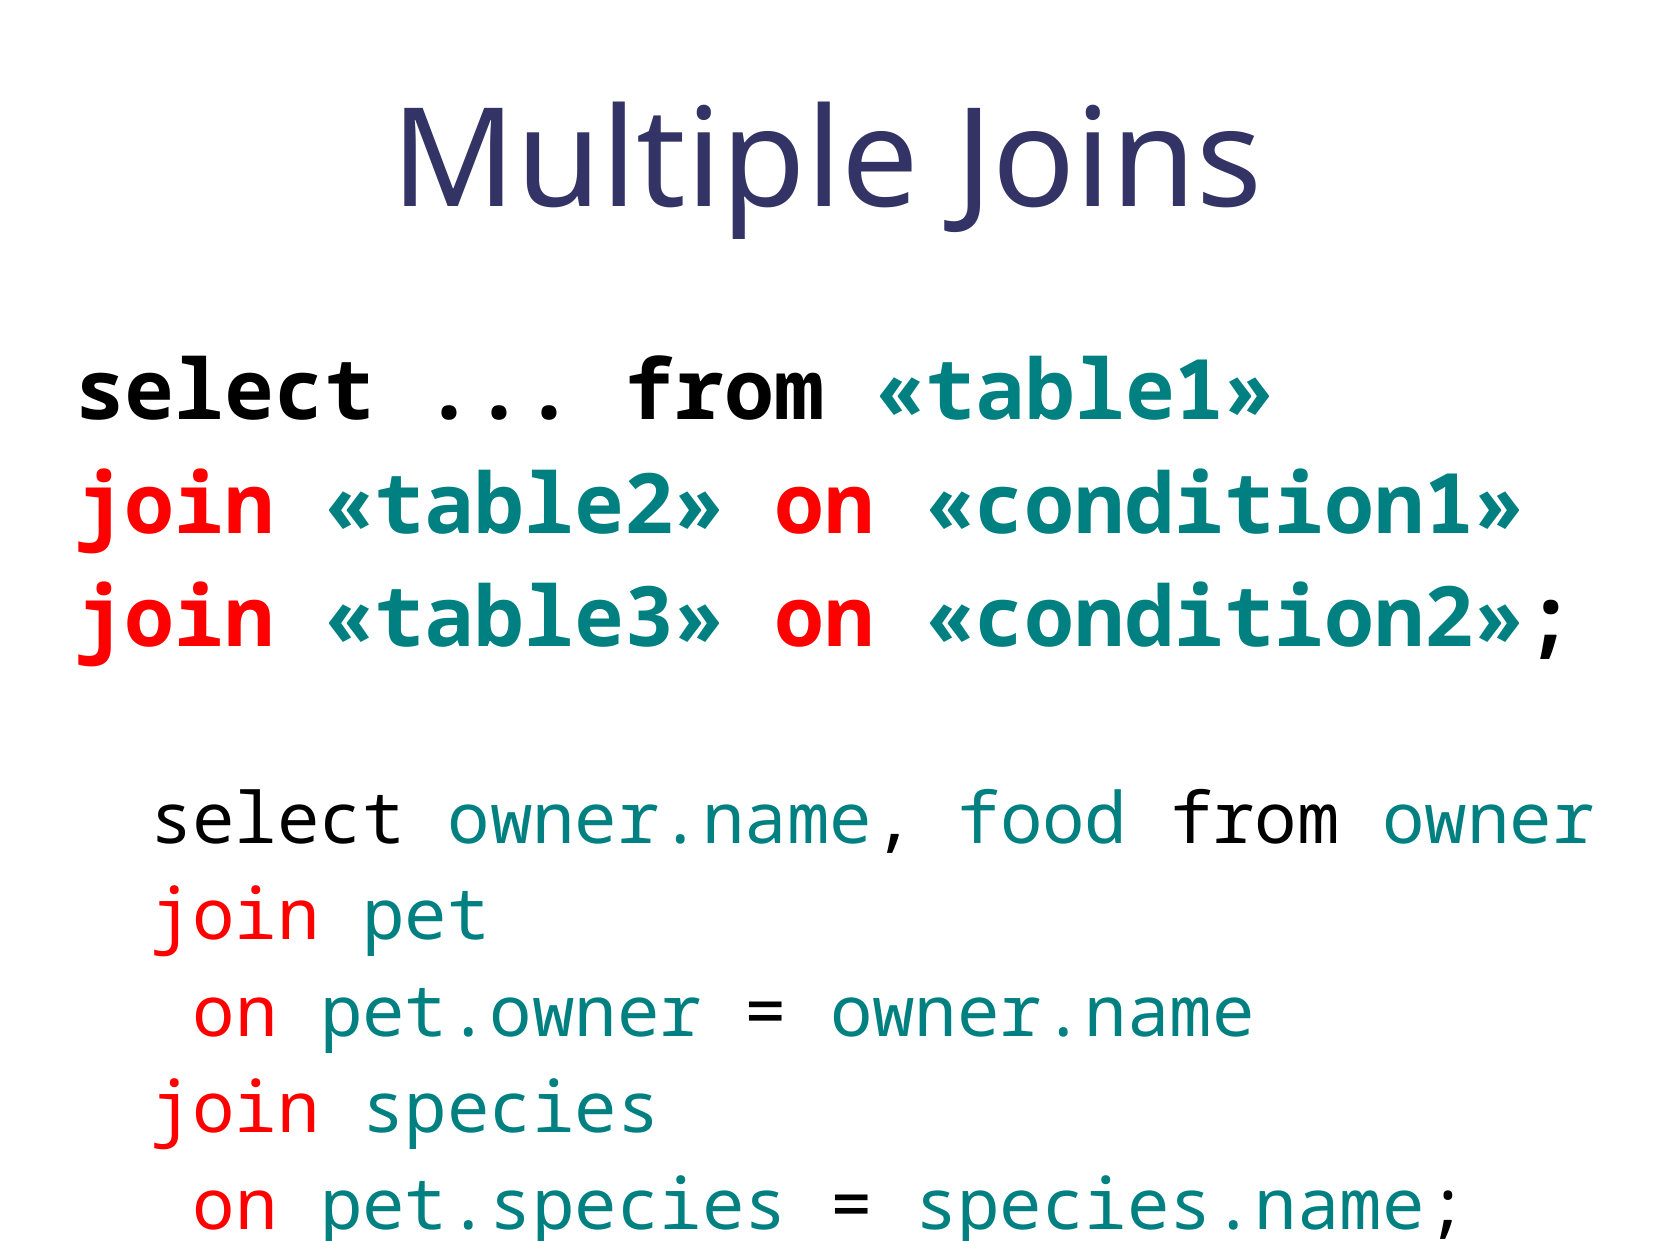

# Multiple Joins
select ... from «table1»
join «table2» on «condition1»
join «table3» on «condition2»;
select owner.name, food from owner
join pet
 on pet.owner = owner.name
join species
 on pet.species = species.name;